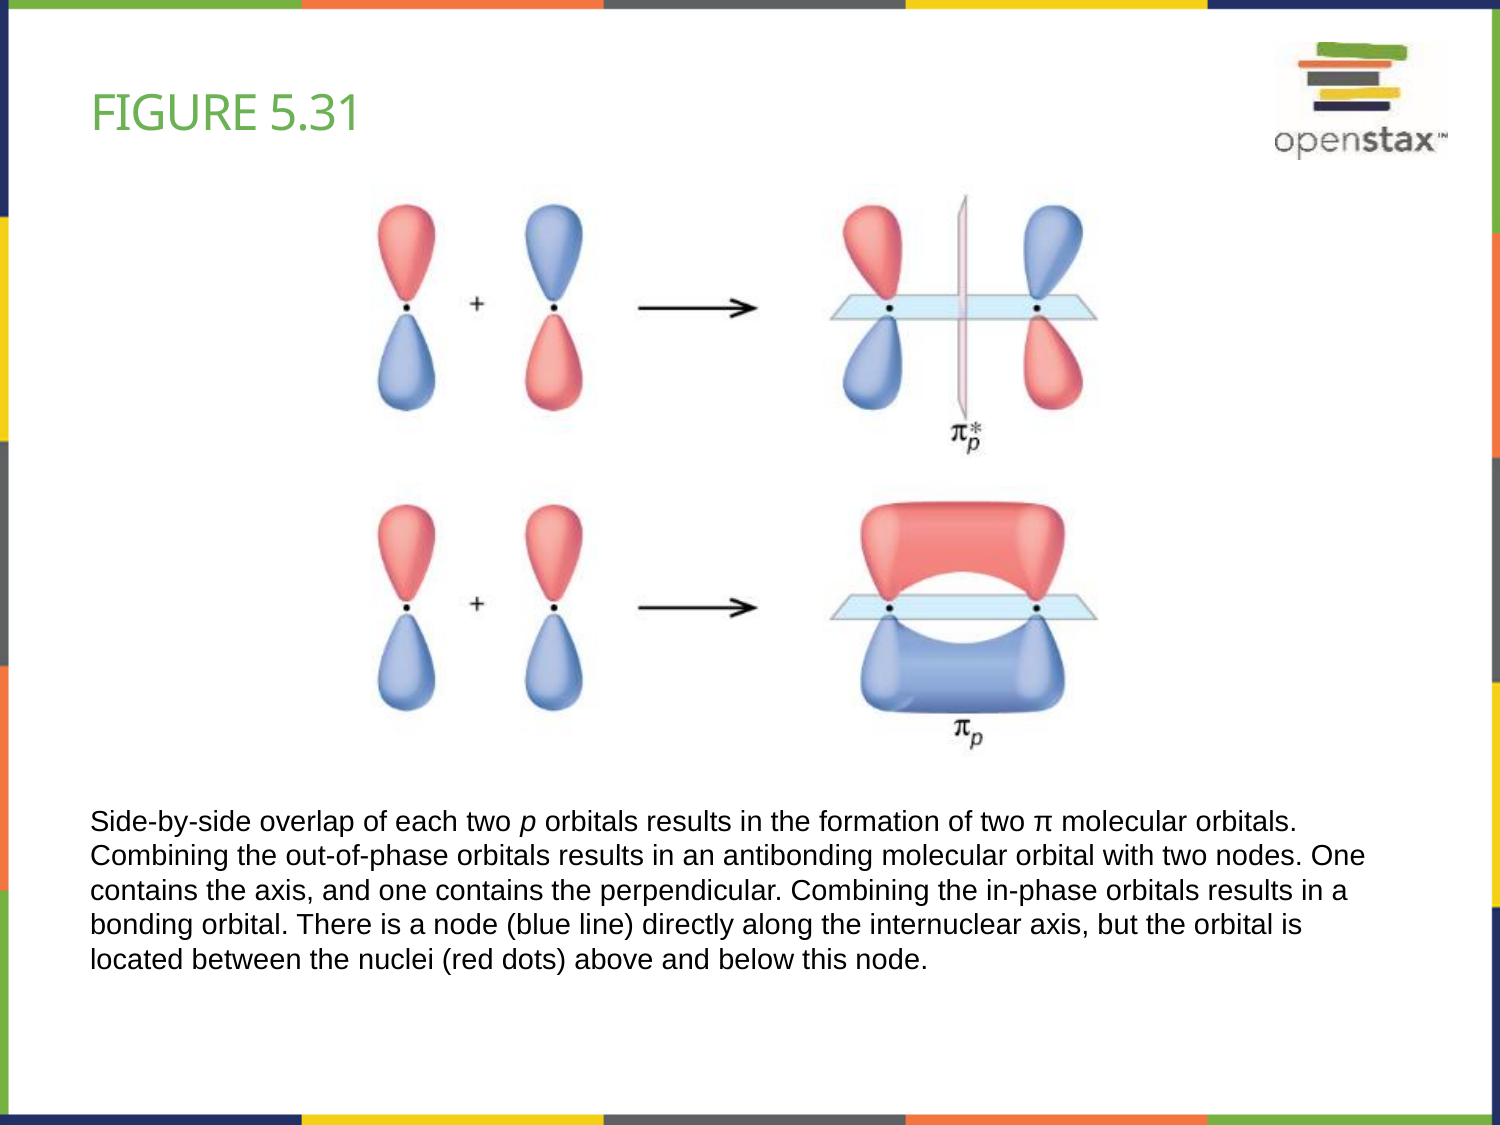

# Figure 5.31
Side-by-side overlap of each two p orbitals results in the formation of two π molecular orbitals. Combining the out-of-phase orbitals results in an antibonding molecular orbital with two nodes. One contains the axis, and one contains the perpendicular. Combining the in-phase orbitals results in a bonding orbital. There is a node (blue line) directly along the internuclear axis, but the orbital is located between the nuclei (red dots) above and below this node.